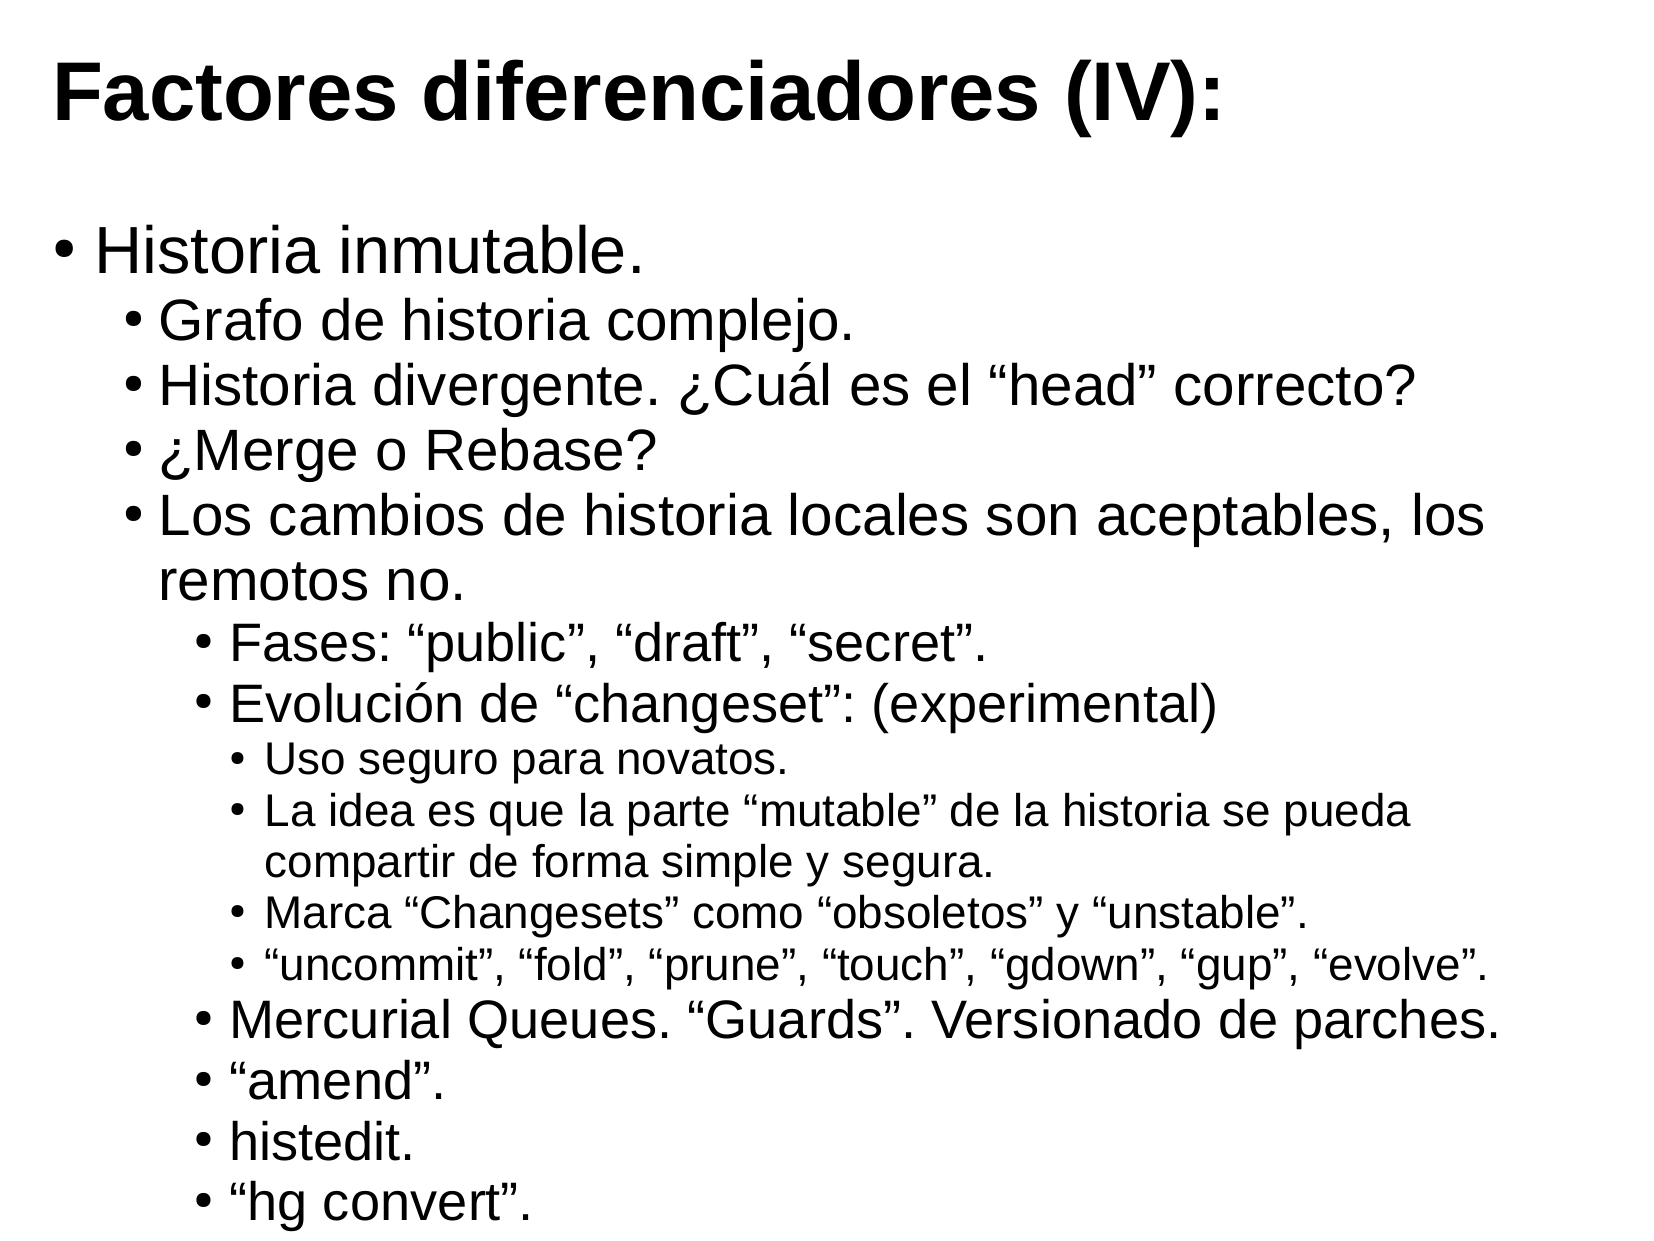

Factores diferenciadores (IV):
 Historia inmutable.
Grafo de historia complejo.
Historia divergente. ¿Cuál es el “head” correcto?
¿Merge o Rebase?
Los cambios de historia locales son aceptables, los remotos no.
Fases: “public”, “draft”, “secret”.
Evolución de “changeset”: (experimental)
Uso seguro para novatos.
La idea es que la parte “mutable” de la historia se pueda compartir de forma simple y segura.
Marca “Changesets” como “obsoletos” y “unstable”.
“uncommit”, “fold”, “prune”, “touch”, “gdown”, “gup”, “evolve”.
Mercurial Queues. “Guards”. Versionado de parches.
“amend”.
histedit.
“hg convert”.